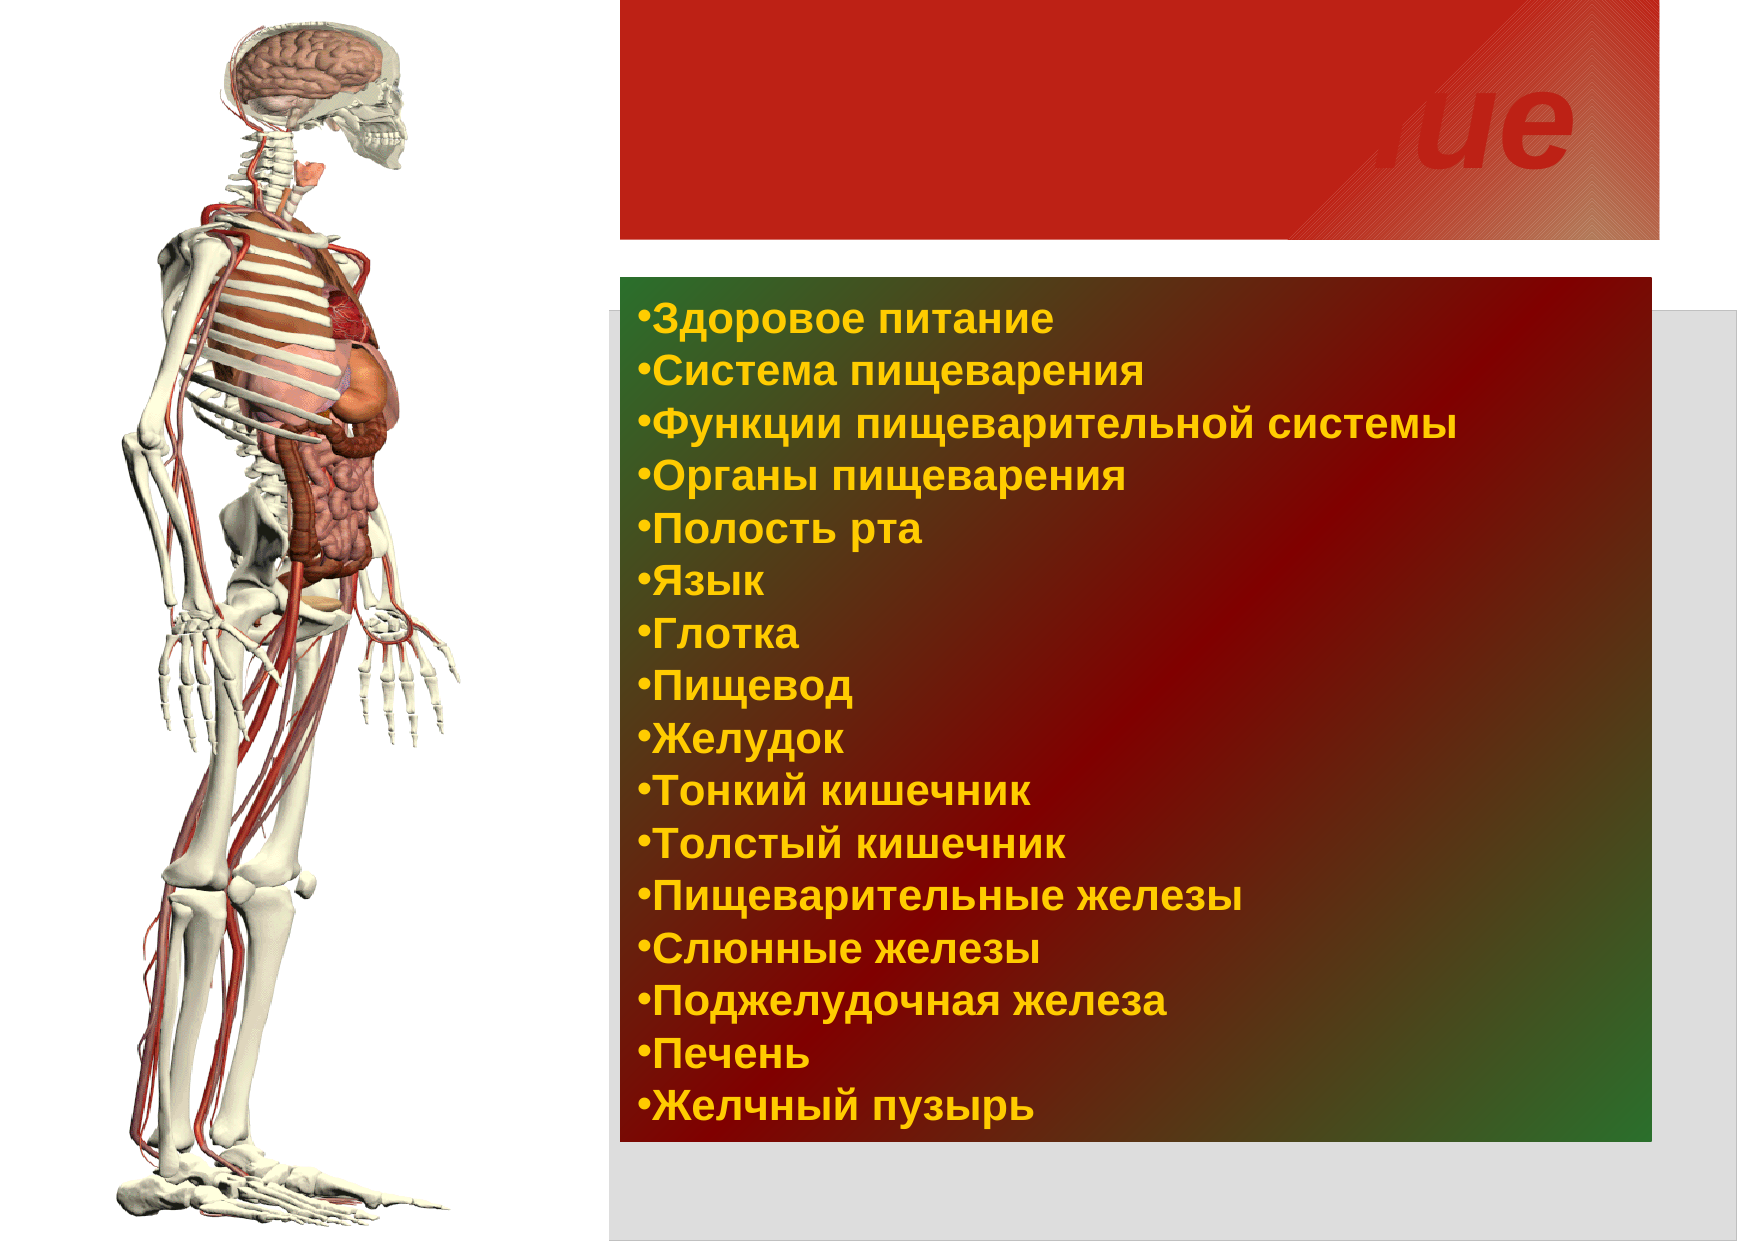

# Содержание
Здоровое питание
Система пищеварения
Функции пищеварительной системы
Органы пищеварения
Полость рта
Язык
Глотка
Пищевод
Желудок
Тонкий кишечник
Толстый кишечник
Пищеварительные железы
Слюнные железы
Поджелудочная железа
Печень
Желчный пузырь